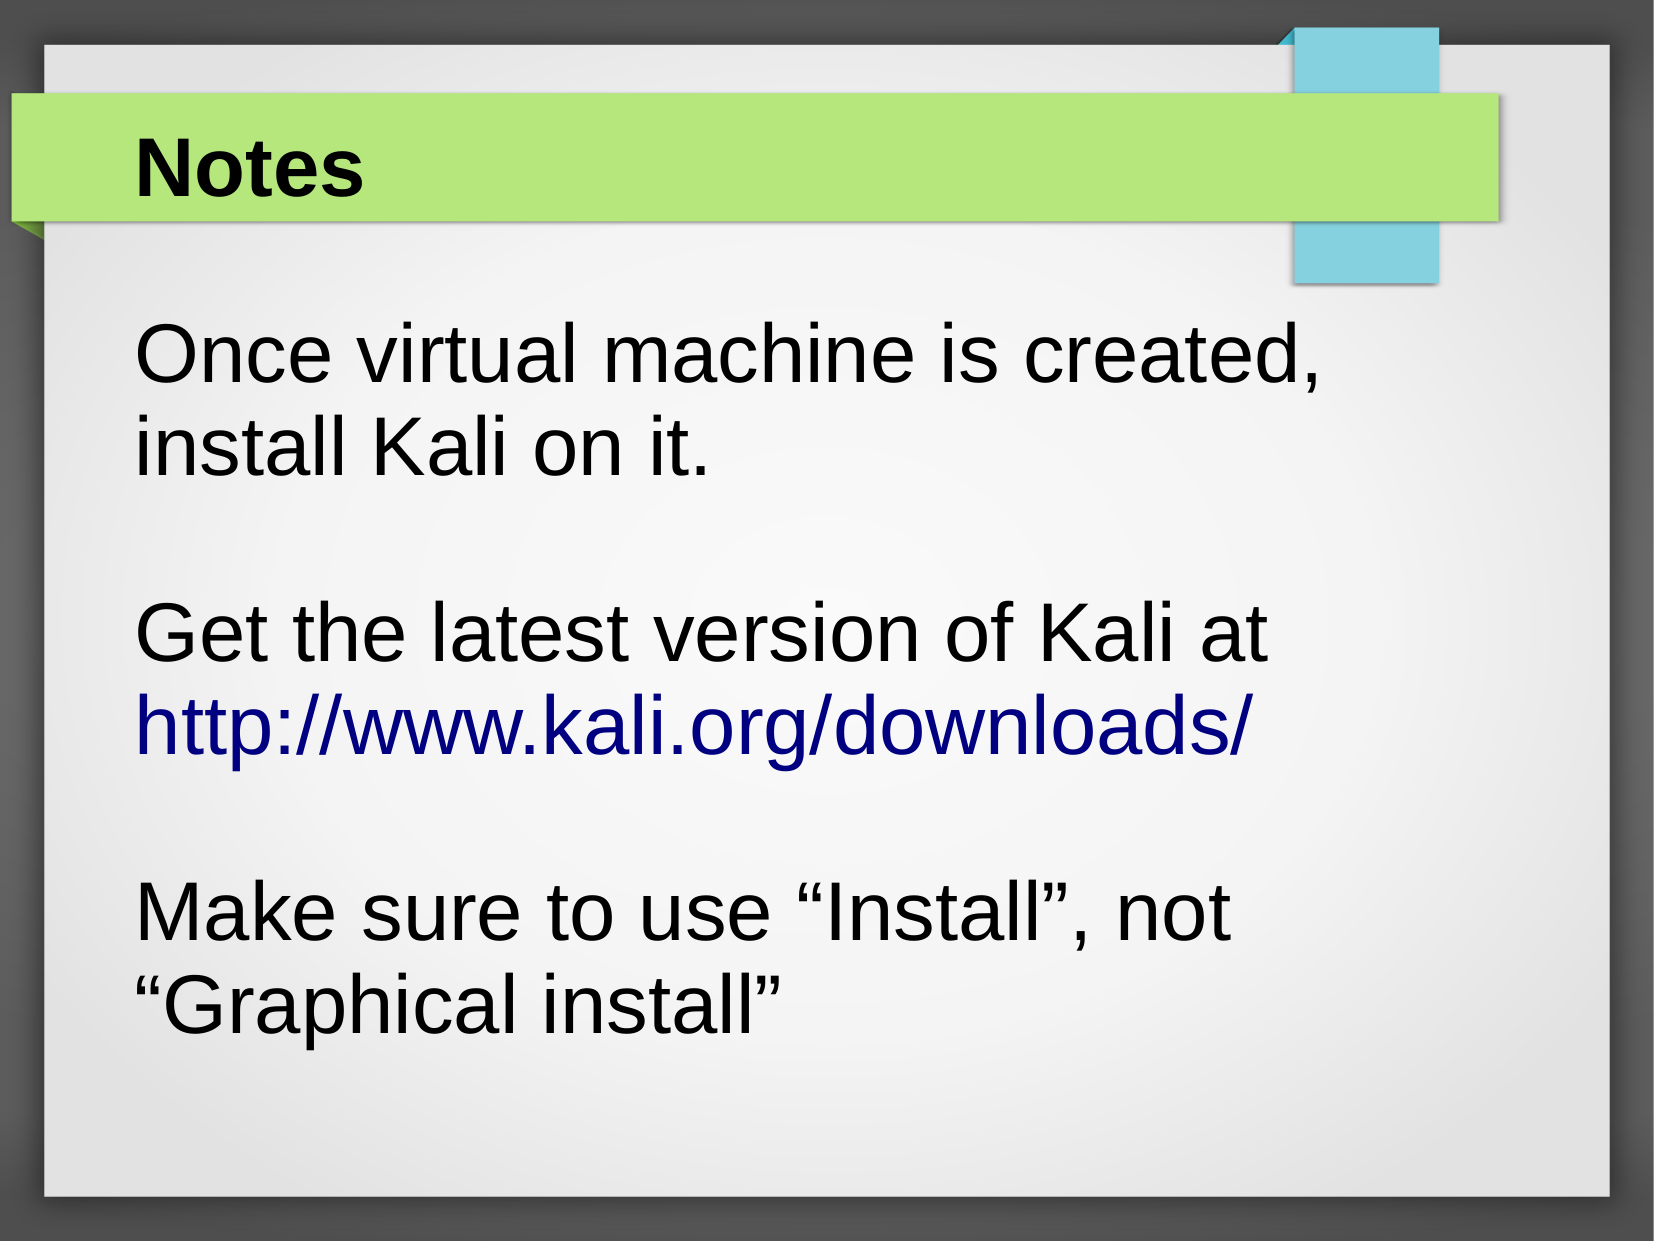

Notes
Once virtual machine is created,
install Kali on it.
Get the latest version of Kali at
http://www.kali.org/downloads/
Make sure to use “Install”, not
“Graphical install”